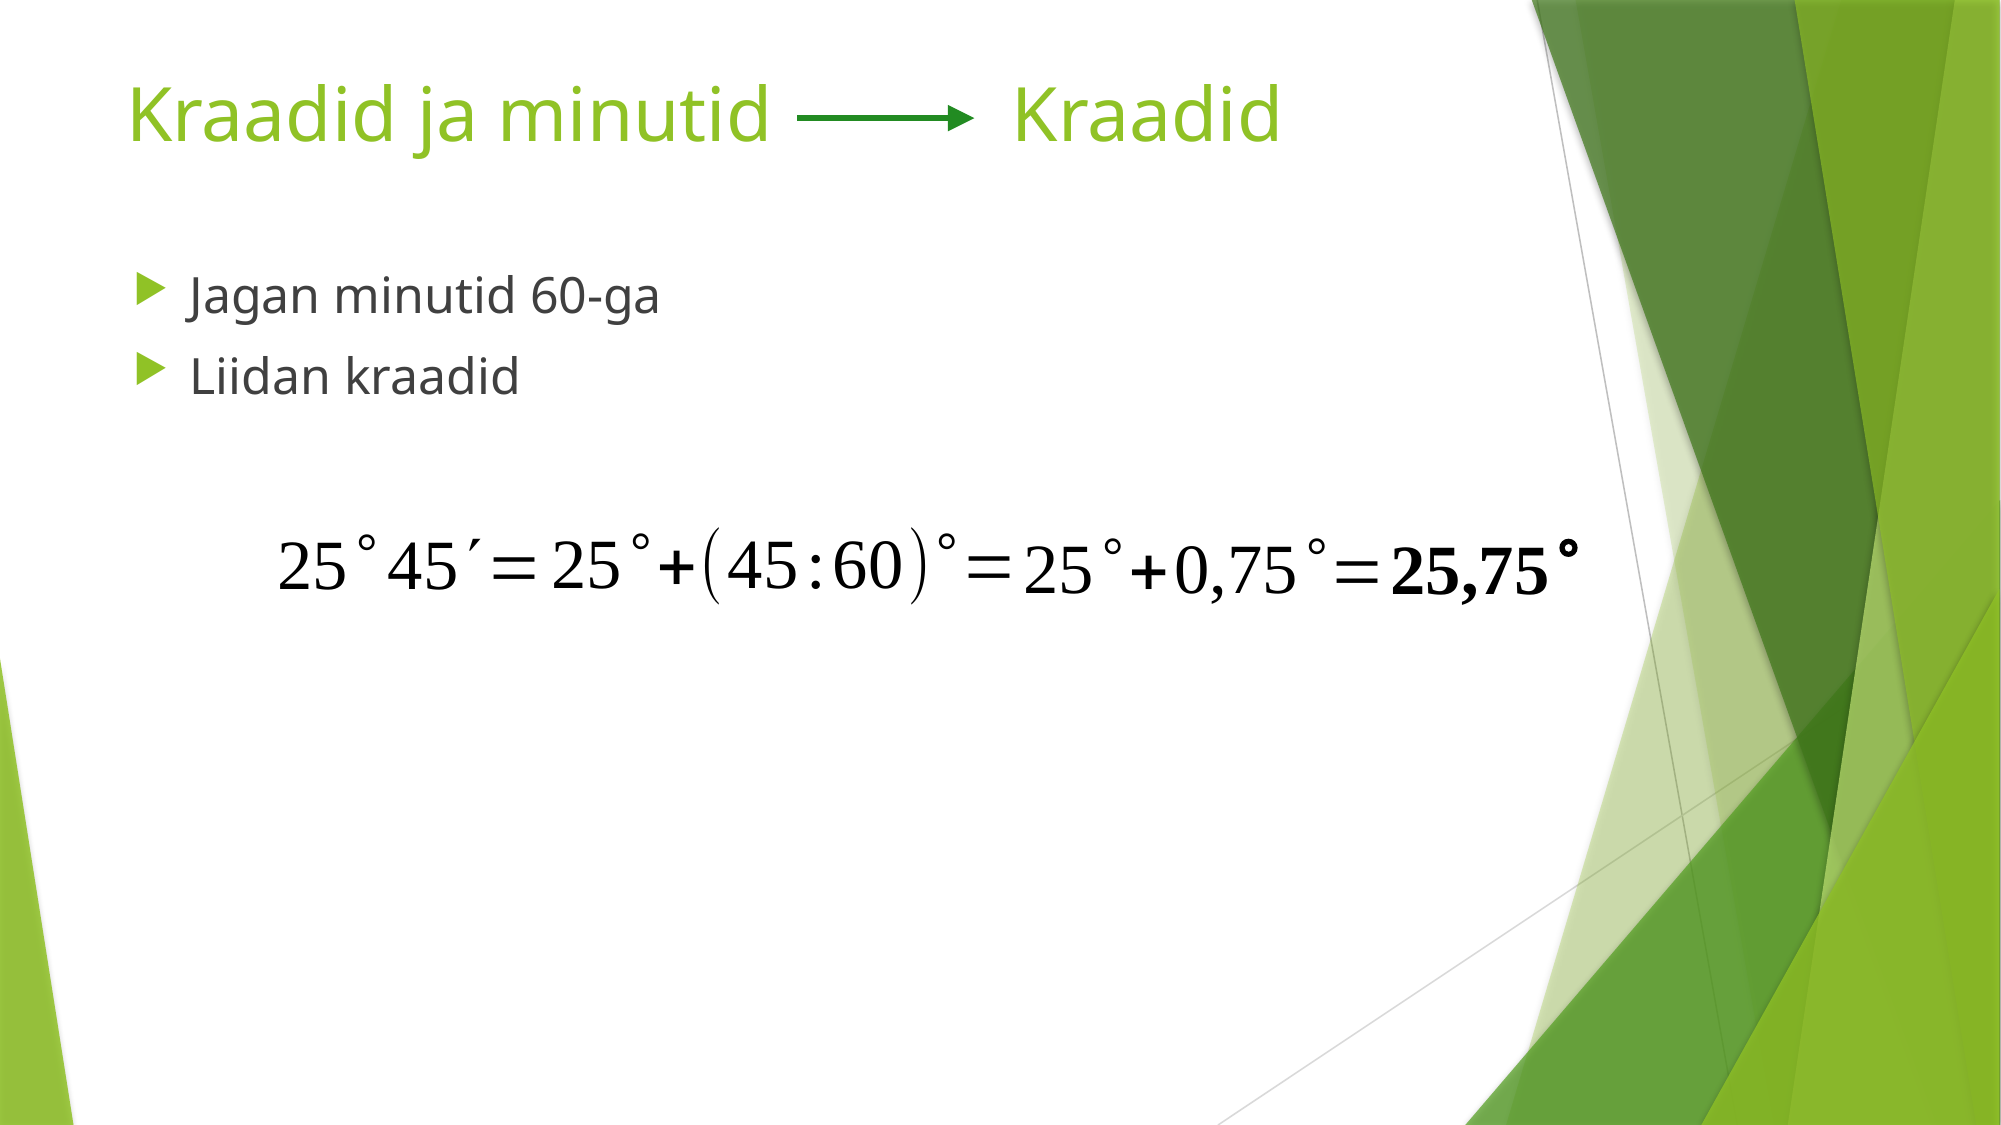

# Kraadid ja minutid				Kraadid
Jagan minutid 60-ga
Liidan kraadid